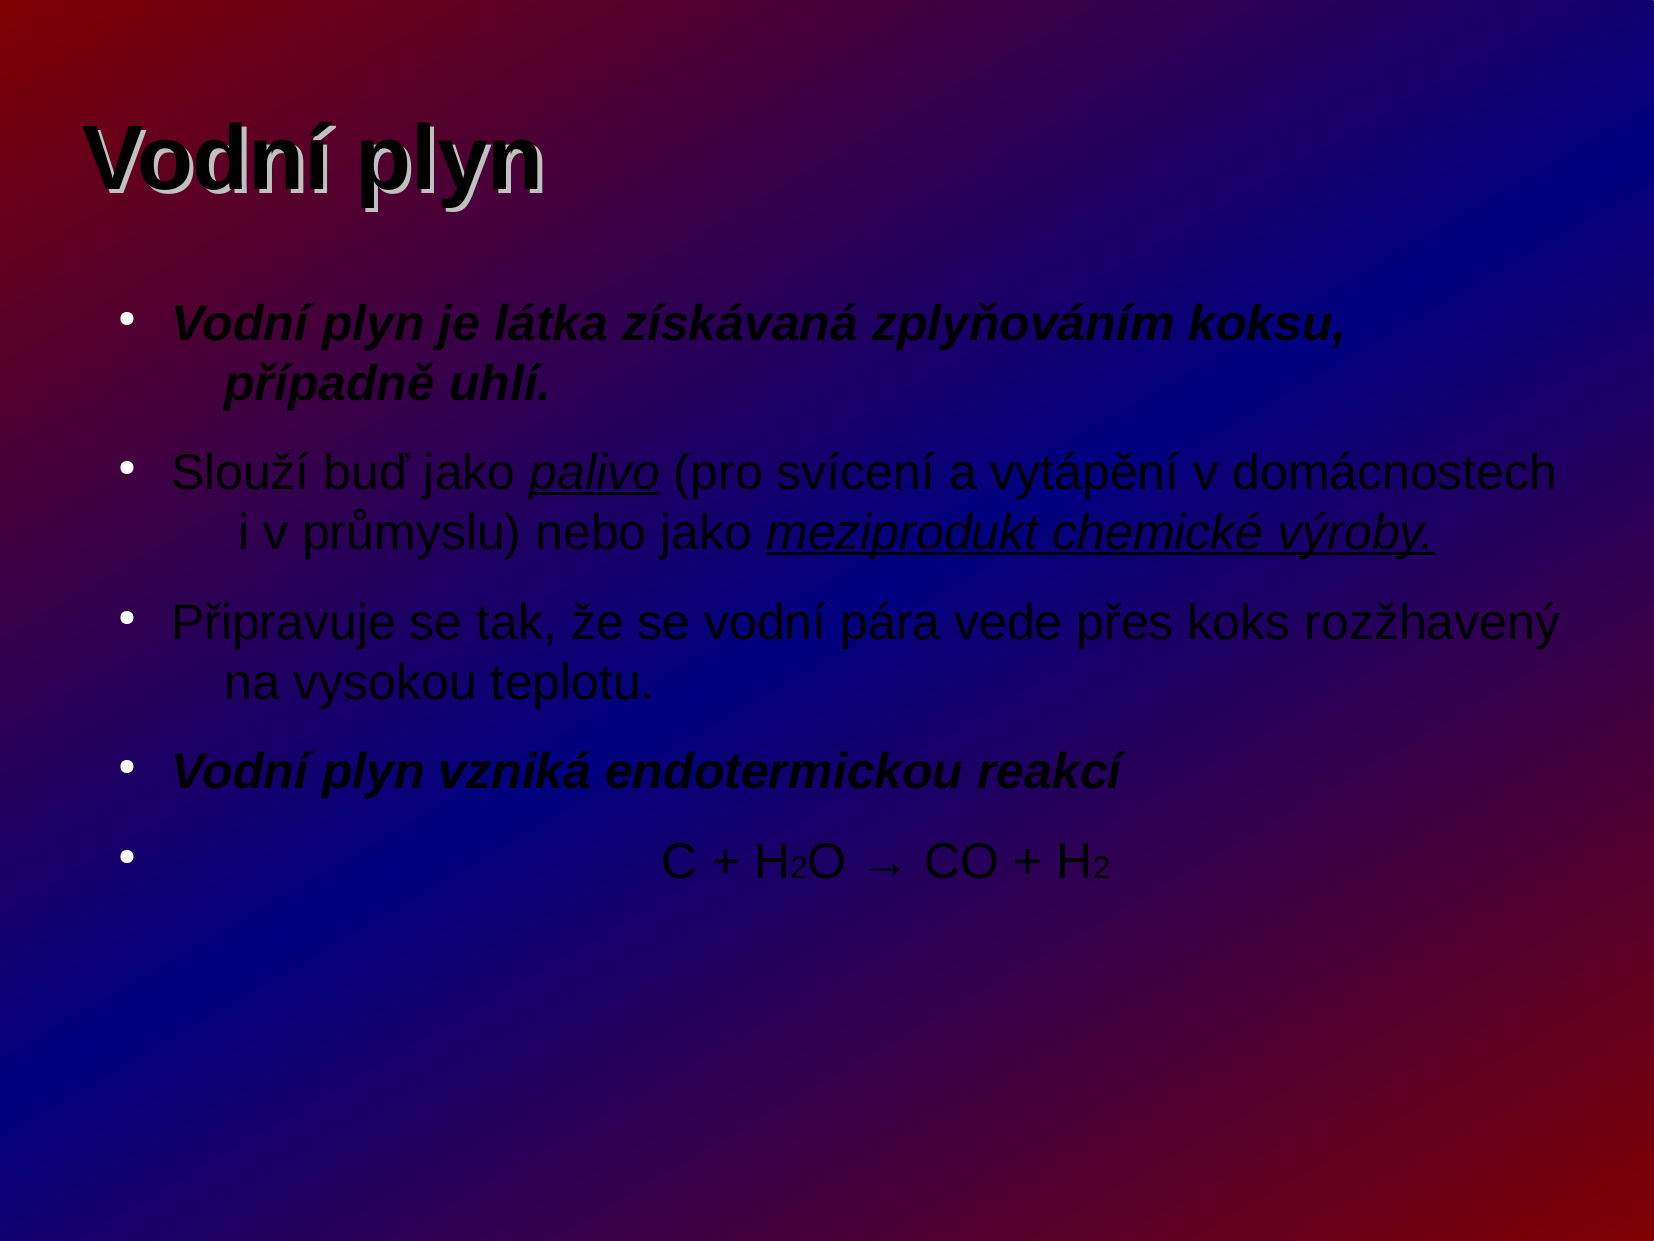

# Vodní plyn
Vodní plyn je látka získávaná zplyňováním koksu, případně uhlí.
Slouží buď jako palivo (pro svícení a vytápění v domácnostech i v průmyslu) nebo jako meziprodukt chemické výroby.
Připravuje se tak, že se vodní pára vede přes koks rozžhavený na vysokou teplotu.
Vodní plyn vzniká endotermickou reakcí
 C + H2O → CO + H2